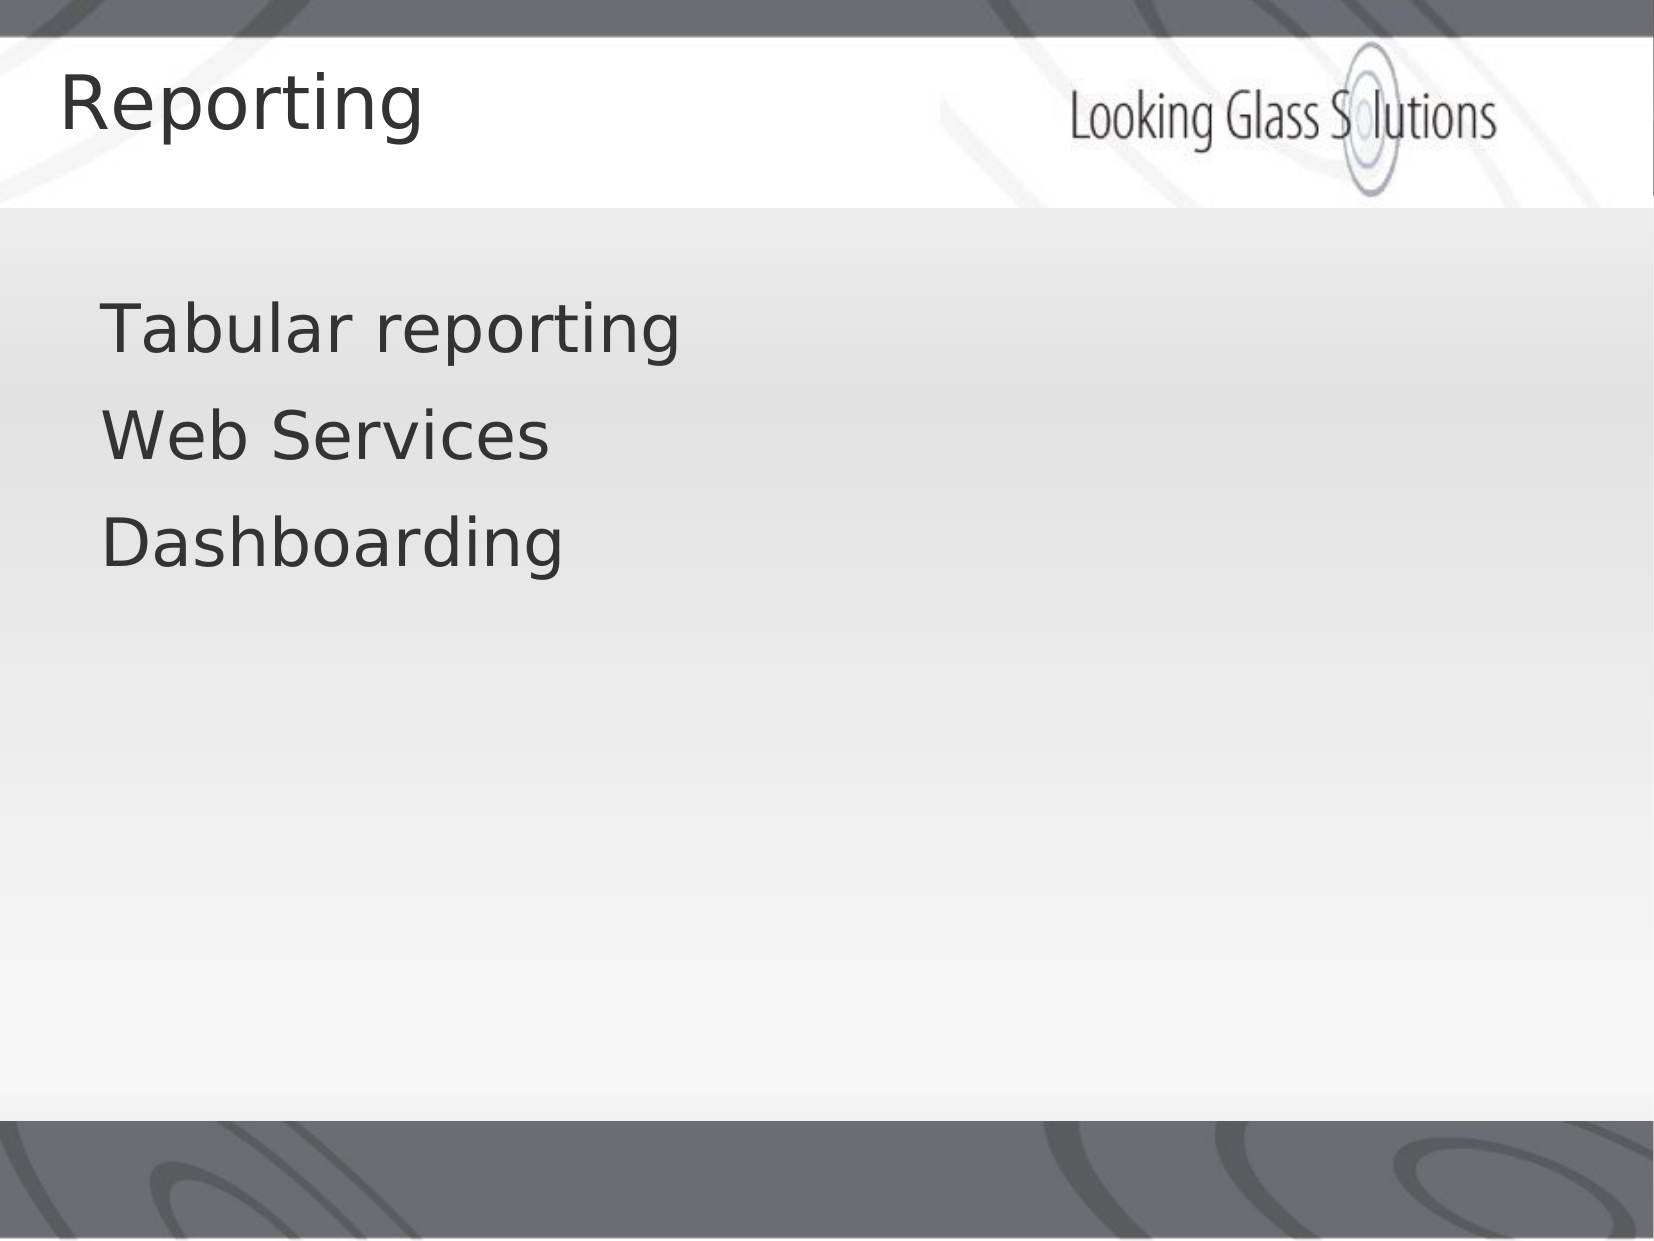

# Reporting
Tabular reporting
Web Services
Dashboarding